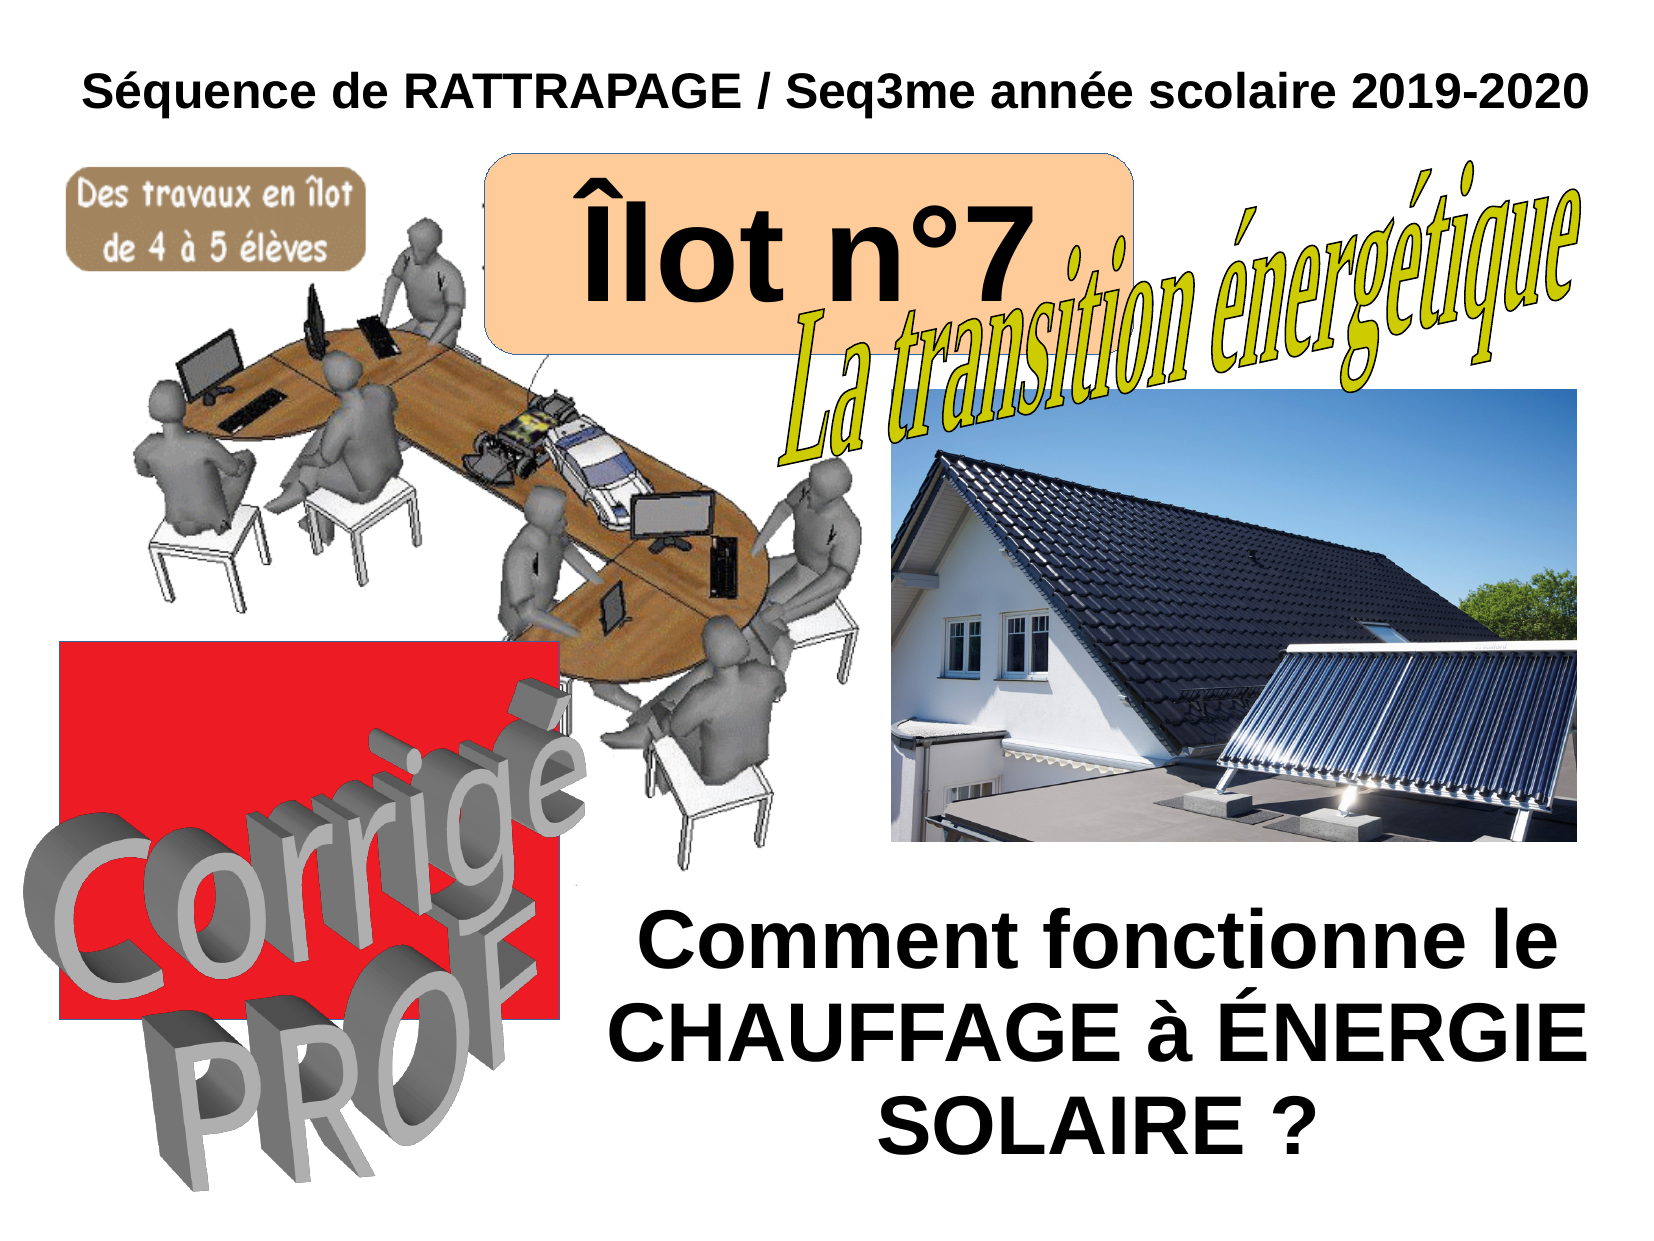

Séquence de RATTRAPAGE / Seq3me année scolaire 2019-2020
Îlot n°7
La transition énergétique
Corrigé
PROF
Comment fonctionne le CHAUFFAGE à ÉNERGIE SOLAIRE ?